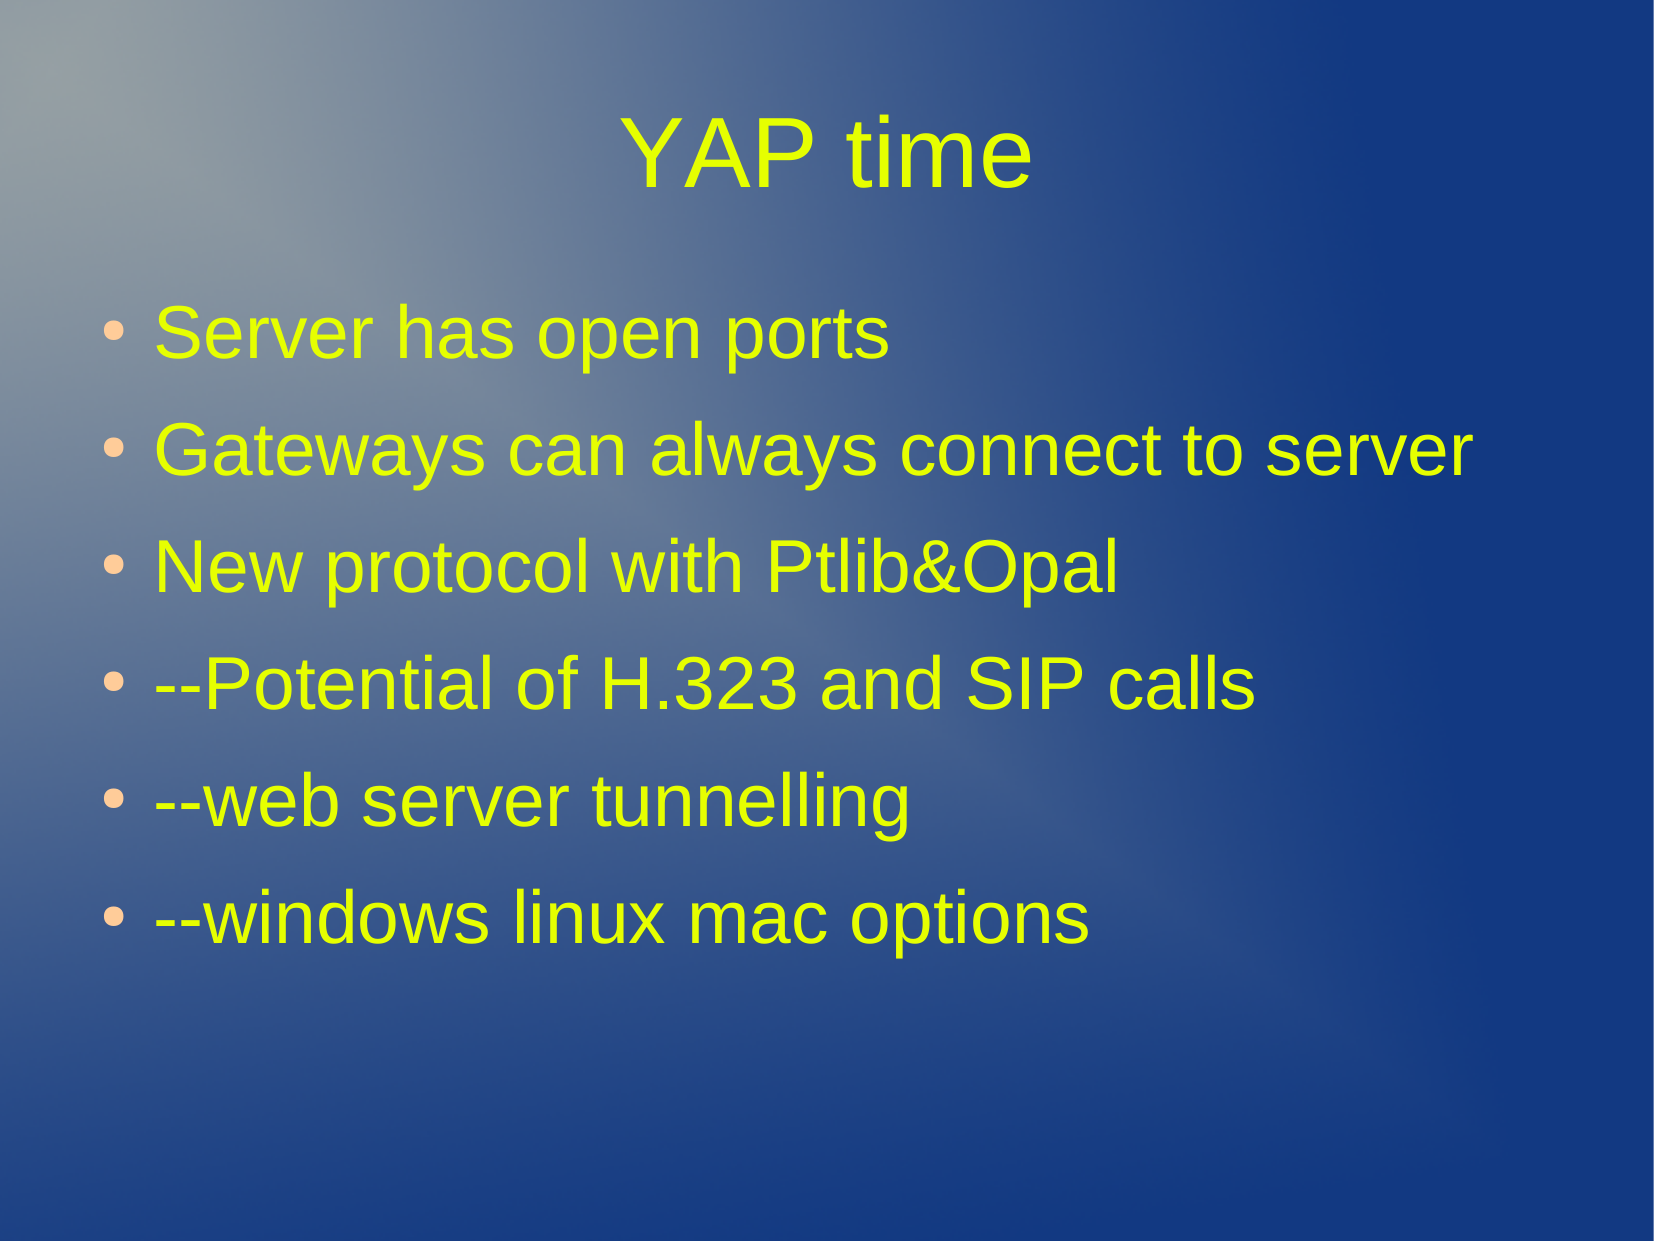

# YAP time
Server has open ports
Gateways can always connect to server
New protocol with Ptlib&Opal
--Potential of H.323 and SIP calls
--web server tunnelling
--windows linux mac options